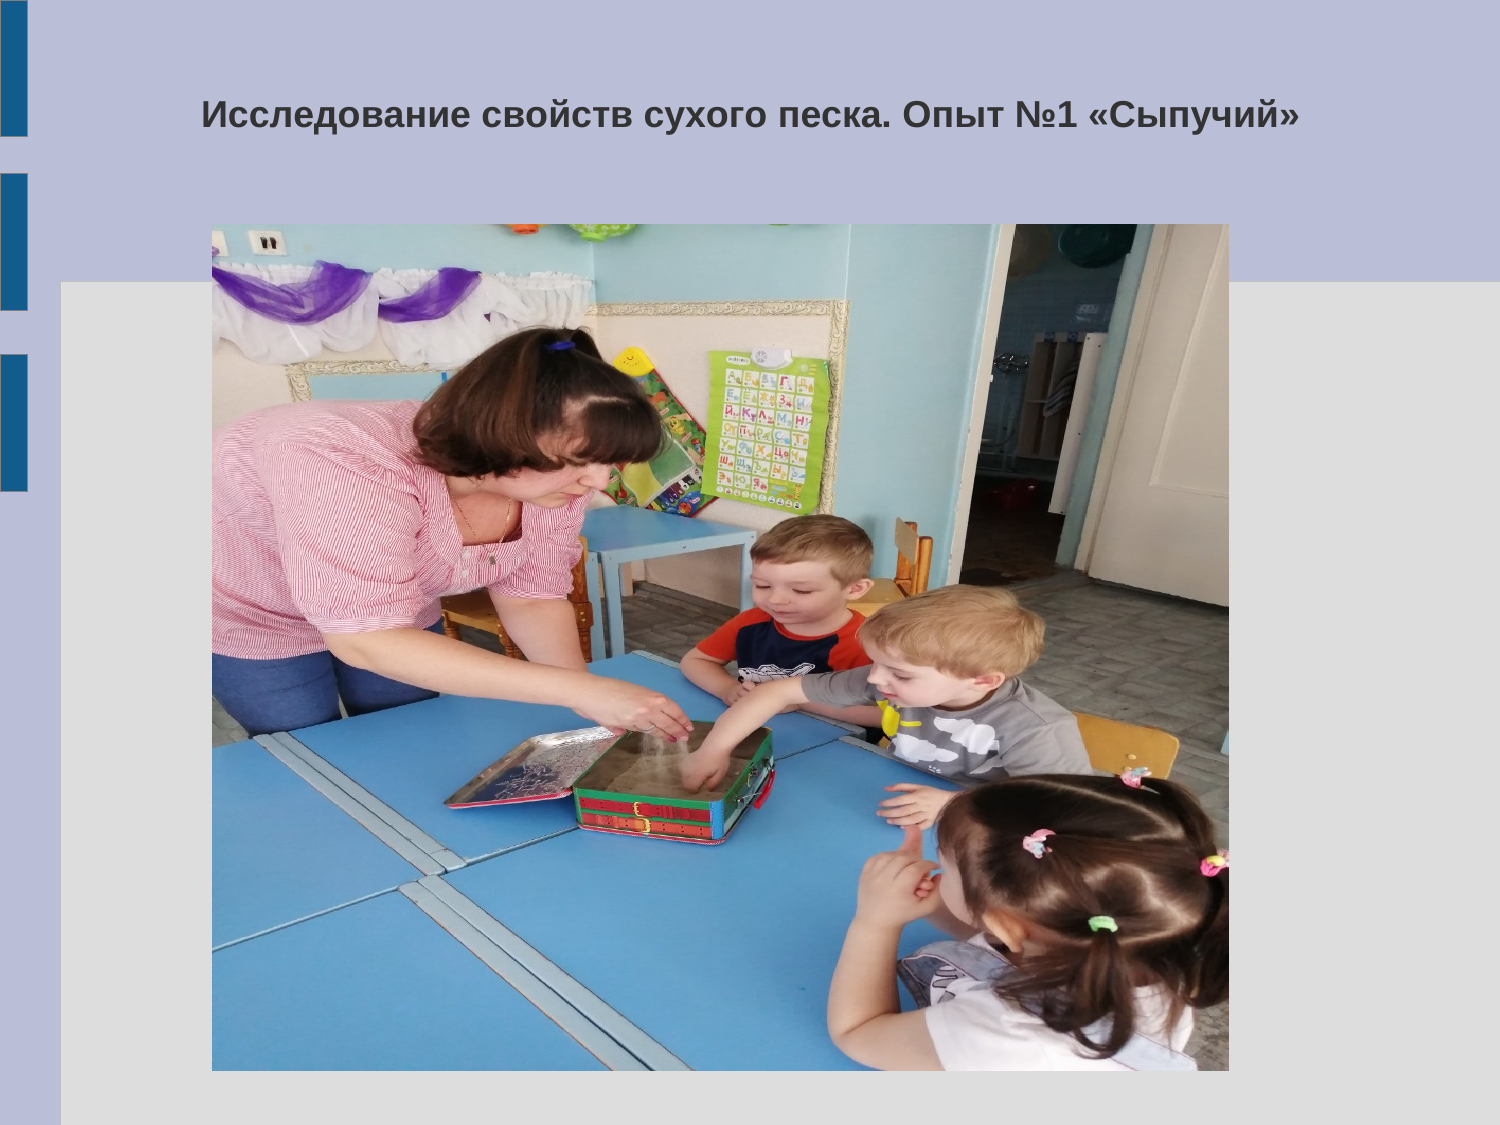

# Исследование свойств сухого песка. Опыт №1 «Сыпучий»